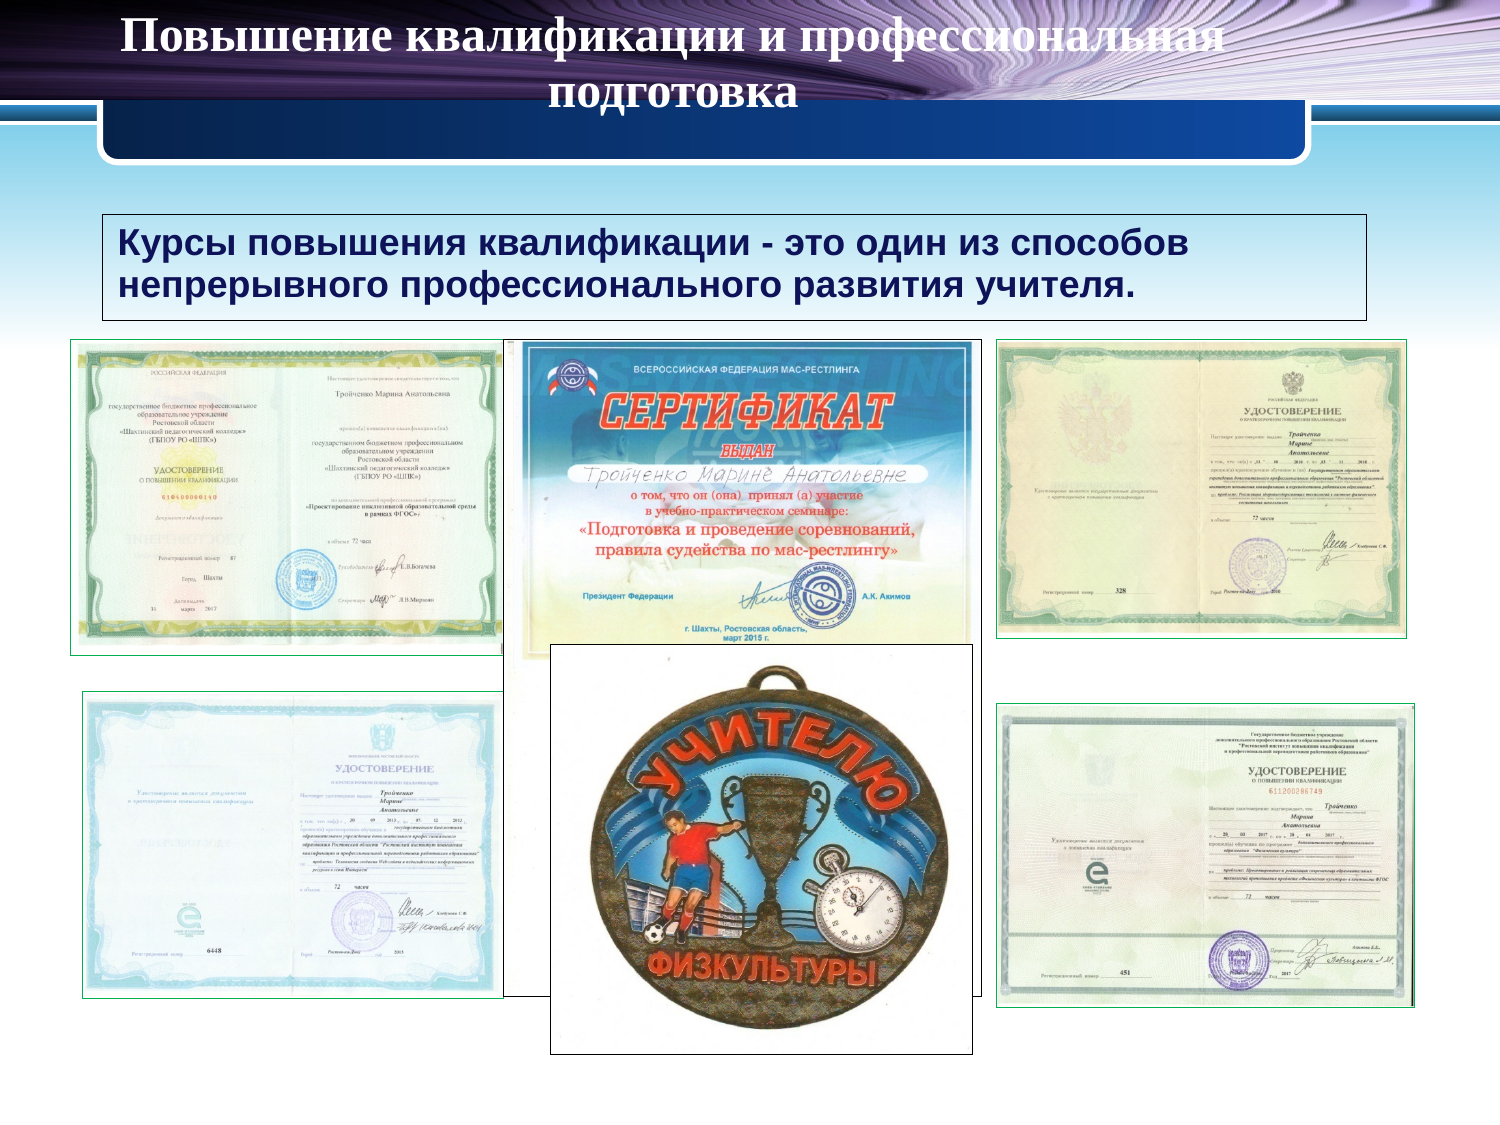

Повышение квалификации и профессиональная подготовка
Курсы повышения квалификации - это один из способов непрерывного профессионального развития учителя.